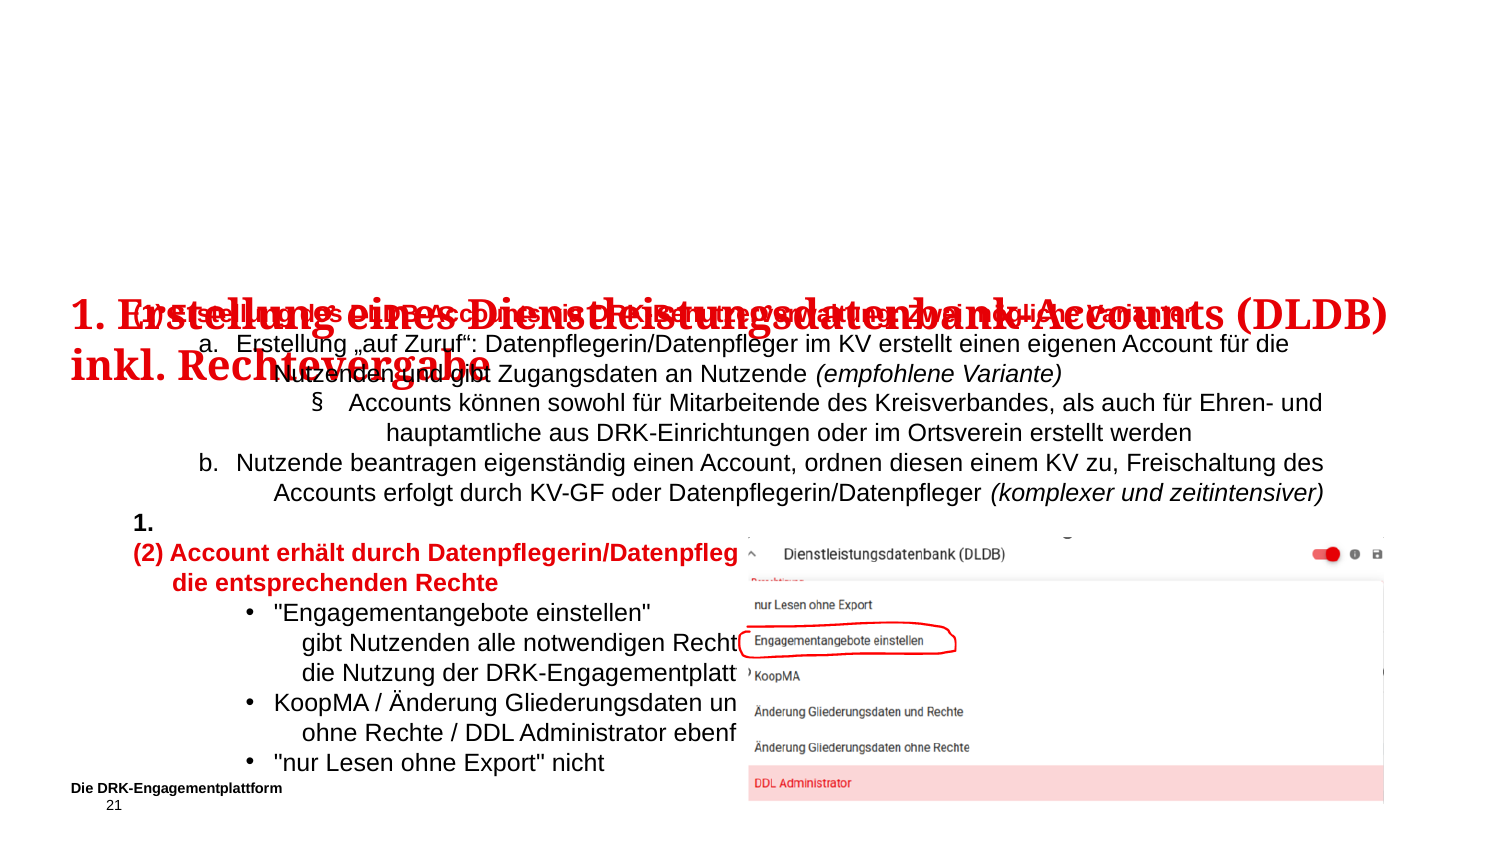

# 1. Erstellung eines Dienstleistungsdatenbank-Accounts (DLDB) inkl. Rechtevergabe
(1) Erstellung des DLDB-Accounts via DRK-Benutzerverwaltung: Zwei mögliche Varianten
Erstellung „auf Zuruf“: Datenpflegerin/Datenpfleger im KV erstellt einen eigenen Account für die Nutzenden und gibt Zugangsdaten an Nutzende (empfohlene Variante)
Accounts können sowohl für Mitarbeitende des Kreisverbandes, als auch für Ehren- und hauptamtliche aus DRK-Einrichtungen oder im Ortsverein erstellt werden
Nutzende beantragen eigenständig einen Account, ordnen diesen einem KV zu, Freischaltung des Accounts erfolgt durch KV-GF oder Datenpflegerin/Datenpfleger (komplexer und zeitintensiver)
(2) Account erhält durch Datenpflegerin/Datenpfleger
  die entsprechenden Rechte
"Engagementangebote einstellen"
gibt Nutzenden alle notwendigen Rechte für
die Nutzung der DRK-Engagementplattform
KoopMA / Änderung Gliederungsdaten und/
ohne Rechte / DDL Administrator ebenfalls
"nur Lesen ohne Export" nicht
Die DRK-Engagementplattform